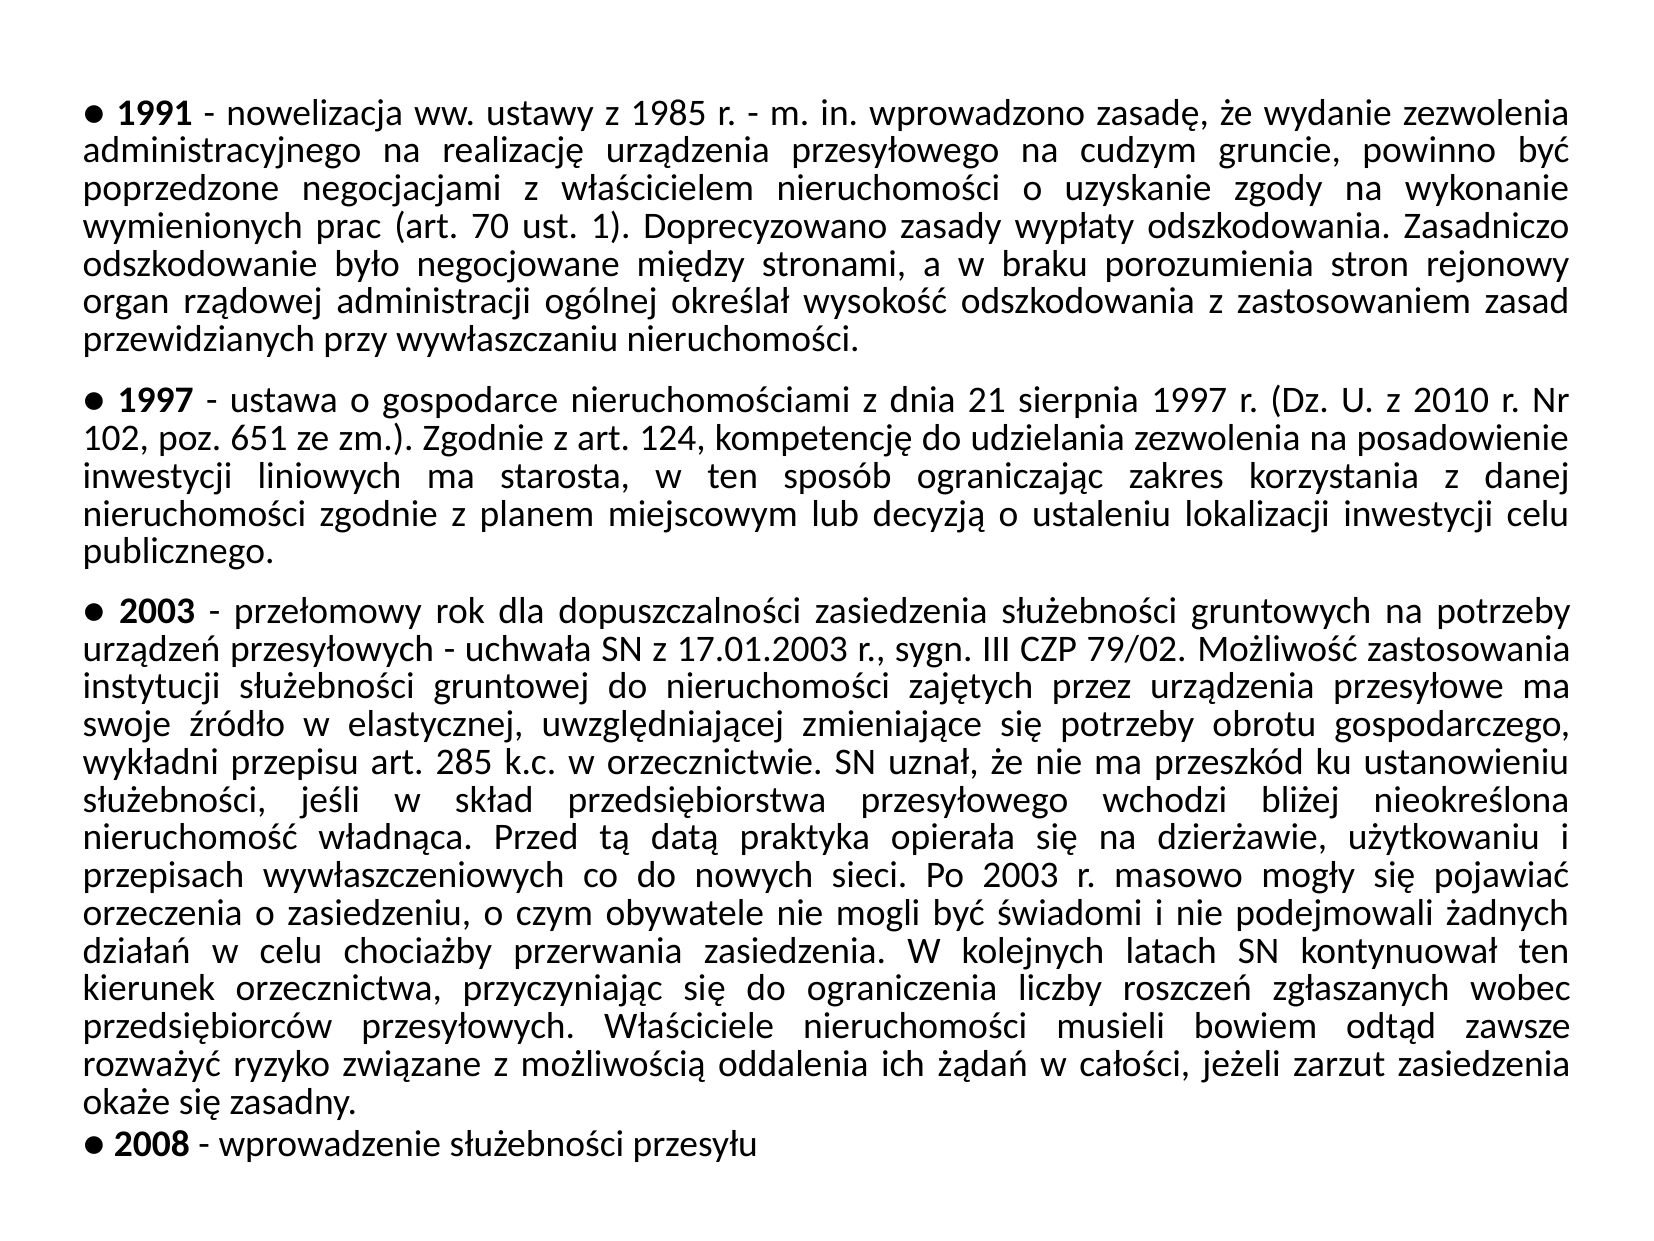

#
● 1991 - nowelizacja ww. ustawy z 1985 r. - m. in. wprowadzono zasadę, że wydanie zezwolenia administracyjnego na realizację urządzenia przesyłowego na cudzym gruncie, powinno być poprzedzone negocjacjami z właścicielem nieruchomości o uzyskanie zgody na wykonanie wymienionych prac (art. 70 ust. 1). Doprecyzowano zasady wypłaty odszkodowania. Zasadniczo odszkodowanie było negocjowane między stronami, a w braku porozumienia stron rejonowy organ rządowej administracji ogólnej określał wysokość odszkodowania z zastosowaniem zasad przewidzianych przy wywłaszczaniu nieruchomości.
● 1997 - ustawa o gospodarce nieruchomościami z dnia 21 sierpnia 1997 r. (Dz. U. z 2010 r. Nr 102, poz. 651 ze zm.). Zgodnie z art. 124, kompetencję do udzielania zezwolenia na posadowienie inwestycji liniowych ma starosta, w ten sposób ograniczając zakres korzystania z danej nieruchomości zgodnie z planem miejscowym lub decyzją o ustaleniu lokalizacji inwestycji celu publicznego.
● 2003 - przełomowy rok dla dopuszczalności zasiedzenia służebności gruntowych na potrzeby urządzeń przesyłowych - uchwała SN z 17.01.2003 r., sygn. III CZP 79/02. Możliwość zastosowania instytucji służebności gruntowej do nieruchomości zajętych przez urządzenia przesyłowe ma swoje źródło w elastycznej, uwzględniającej zmieniające się potrzeby obrotu gospodarczego, wykładni przepisu art. 285 k.c. w orzecznictwie. SN uznał, że nie ma przeszkód ku ustanowieniu służebności, jeśli w skład przedsiębiorstwa przesyłowego wchodzi bliżej nieokreślona nieruchomość władnąca. Przed tą datą praktyka opierała się na dzierżawie, użytkowaniu i przepisach wywłaszczeniowych co do nowych sieci. Po 2003 r. masowo mogły się pojawiać orzeczenia o zasiedzeniu, o czym obywatele nie mogli być świadomi i nie podejmowali żadnych działań w celu chociażby przerwania zasiedzenia. W kolejnych latach SN kontynuował ten kierunek orzecznictwa, przyczyniając się do ograniczenia liczby roszczeń zgłaszanych wobec przedsiębiorców przesyłowych. Właściciele nieruchomości musieli bowiem odtąd zawsze rozważyć ryzyko związane z możliwością oddalenia ich żądań w całości, jeżeli zarzut zasiedzenia okaże się zasadny.
● 2008 - wprowadzenie służebności przesyłu